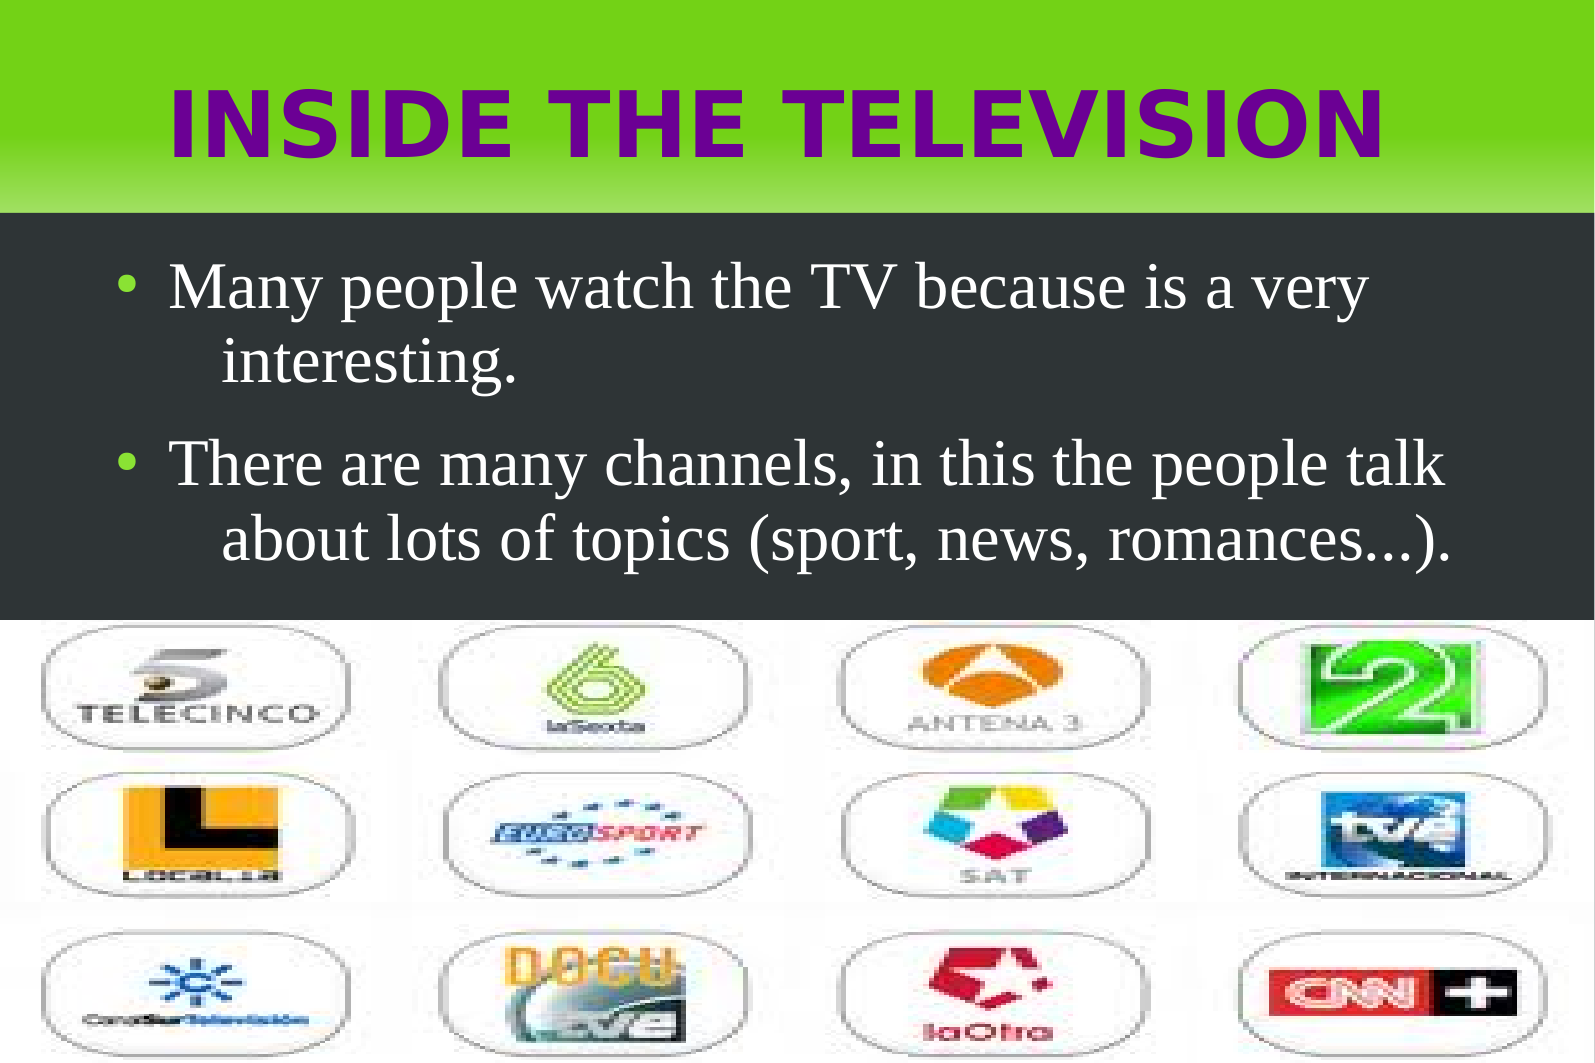

# INSIDE THE TELEVISION
Many people watch the TV because is a very interesting.
There are many channels, in this the people talk about lots of topics (sport, news, romances...).